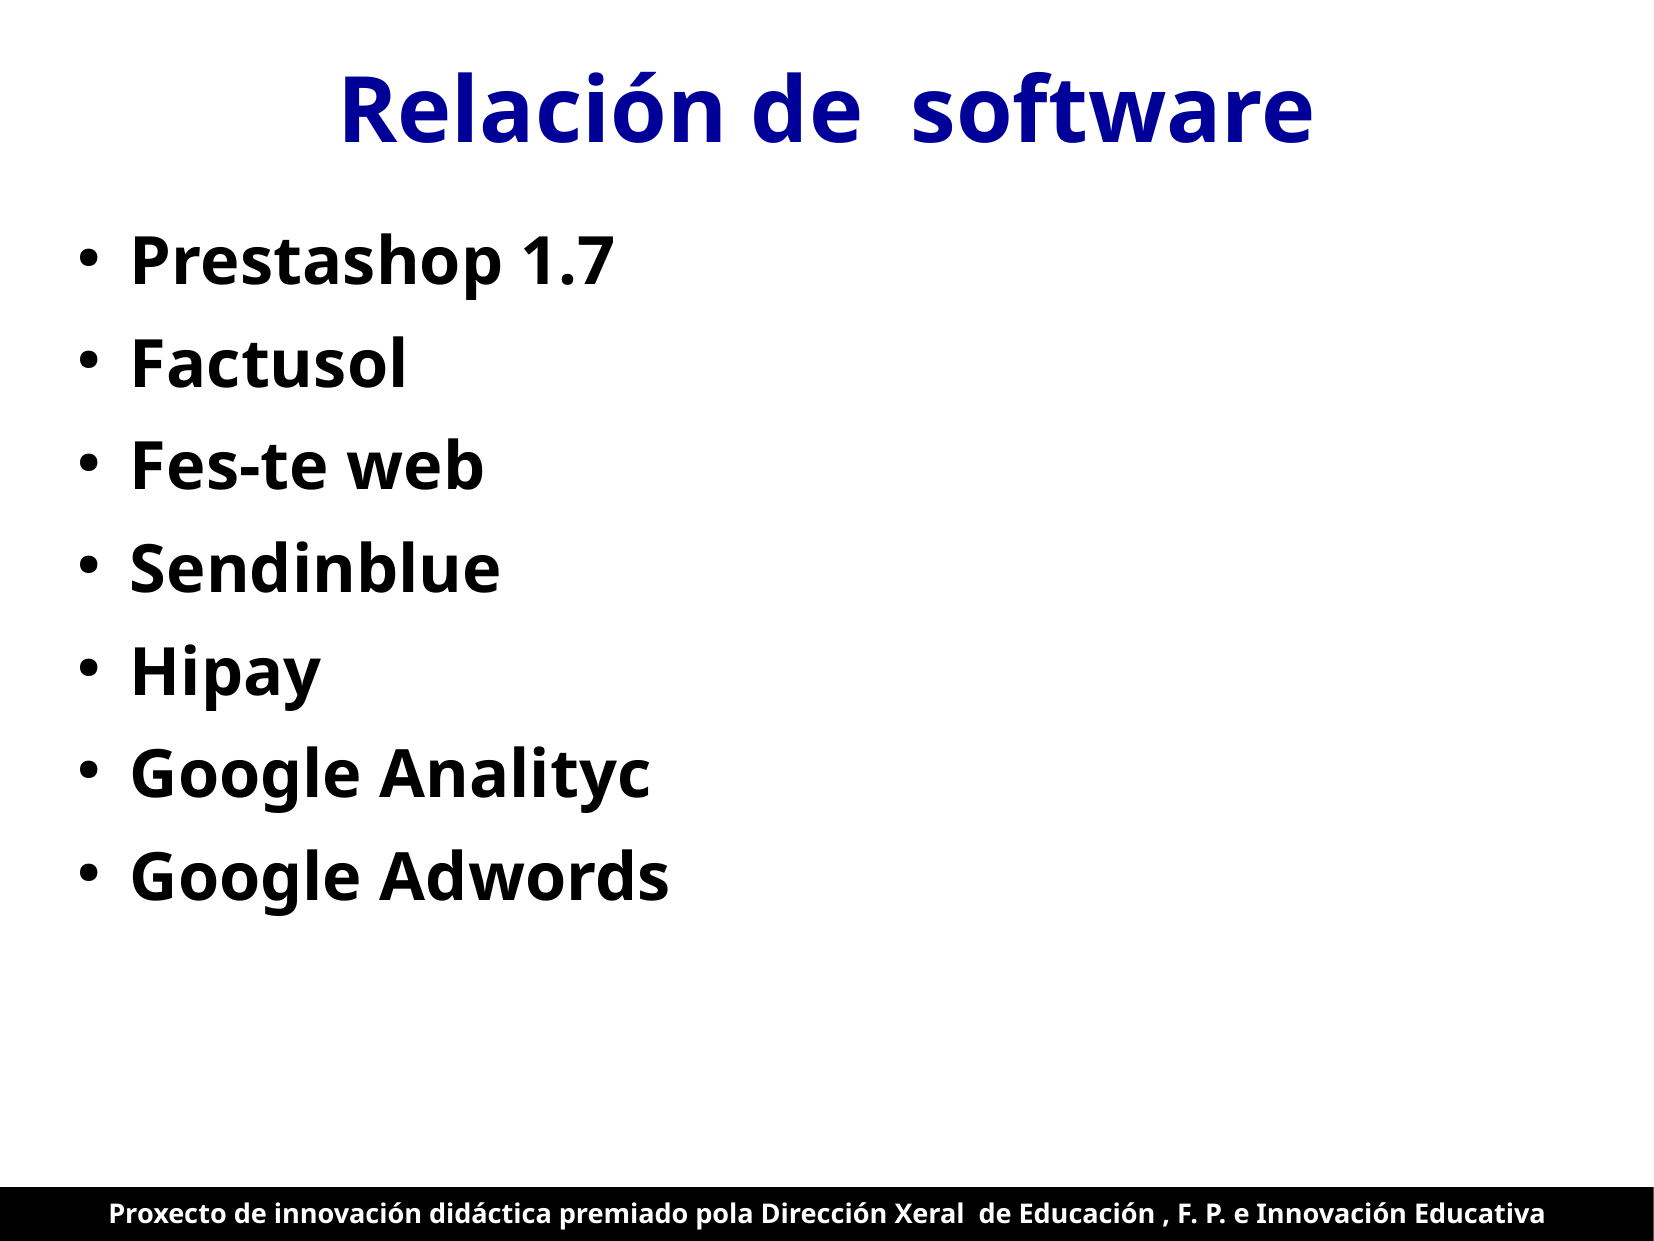

# Relación de software
Prestashop 1.7
Factusol
Fes-te web
Sendinblue
Hipay
Google Analityc
Google Adwords